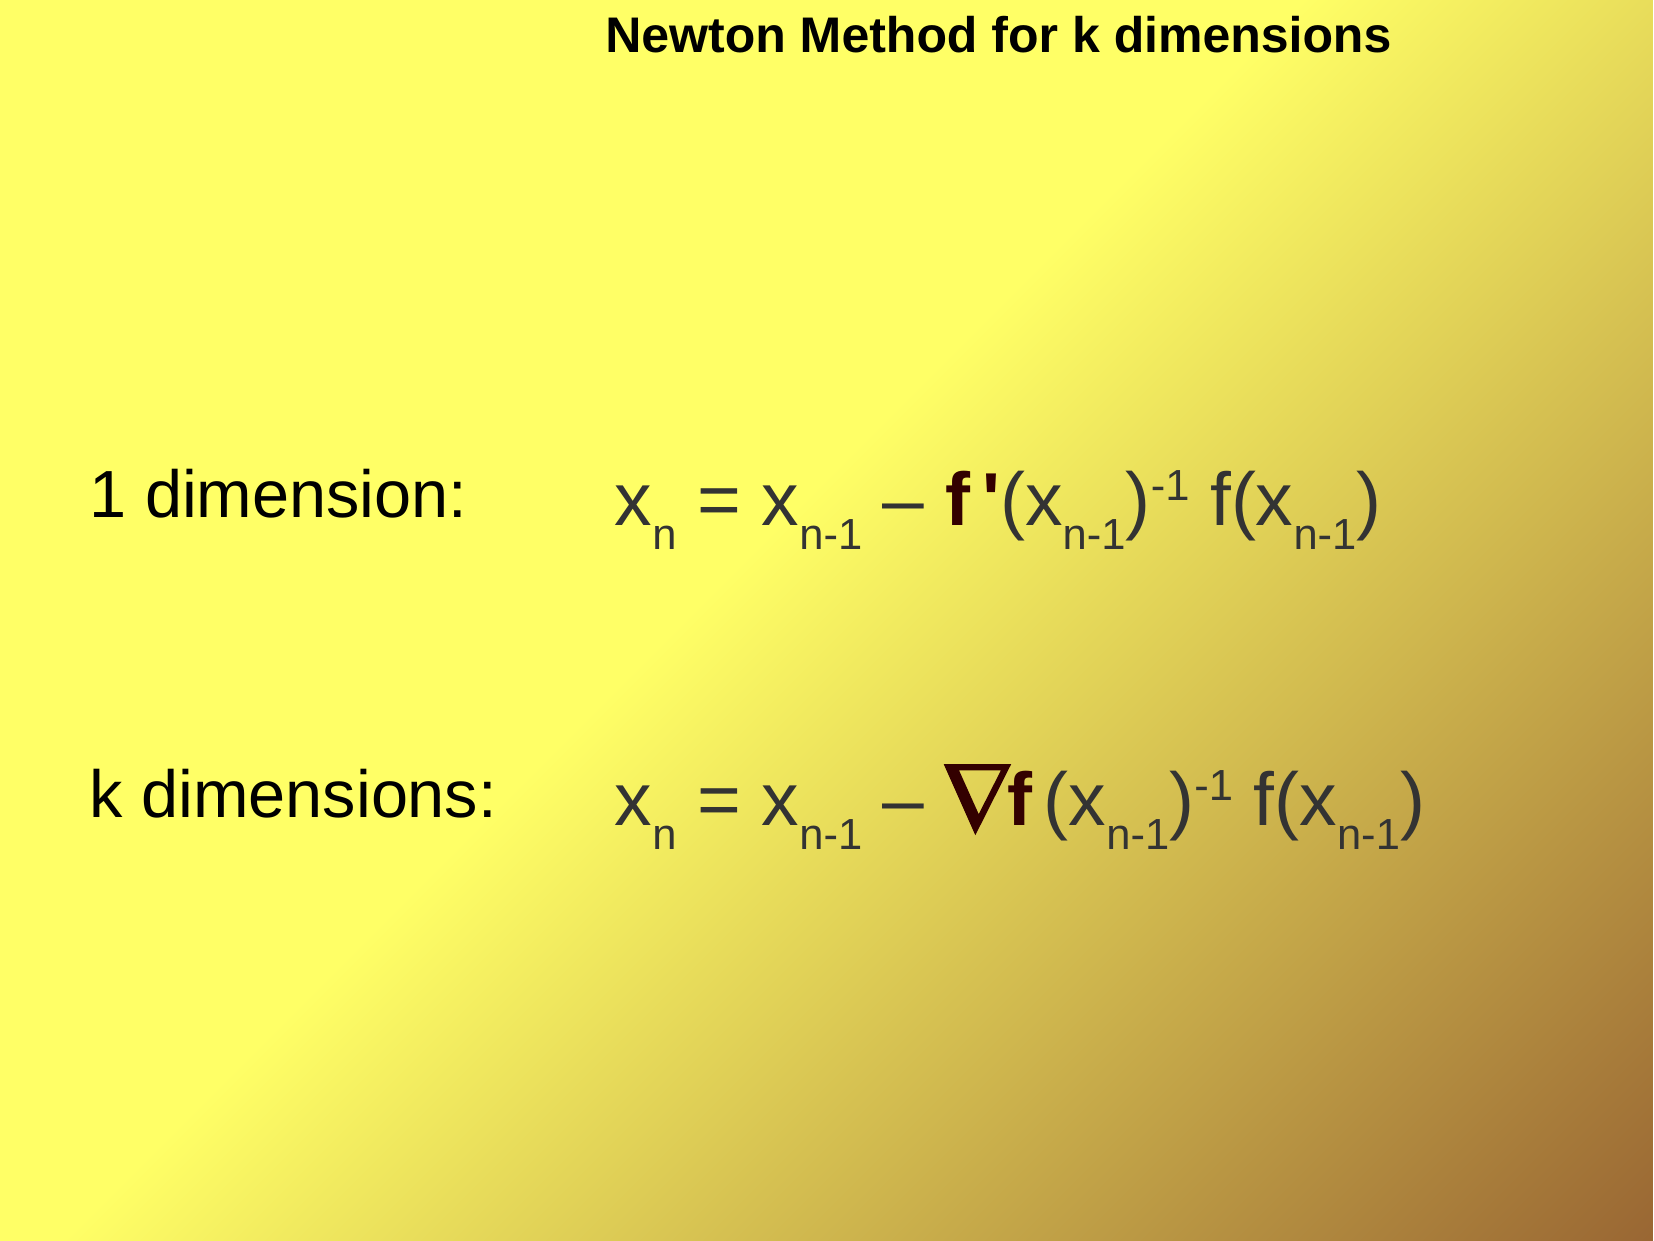

Newton Method for k dimensions
1 dimension:
xn = xn-1 – f '(xn-1)-1 f(xn-1)
k dimensions:
xn = xn-1 – f (xn-1)-1 f(xn-1)